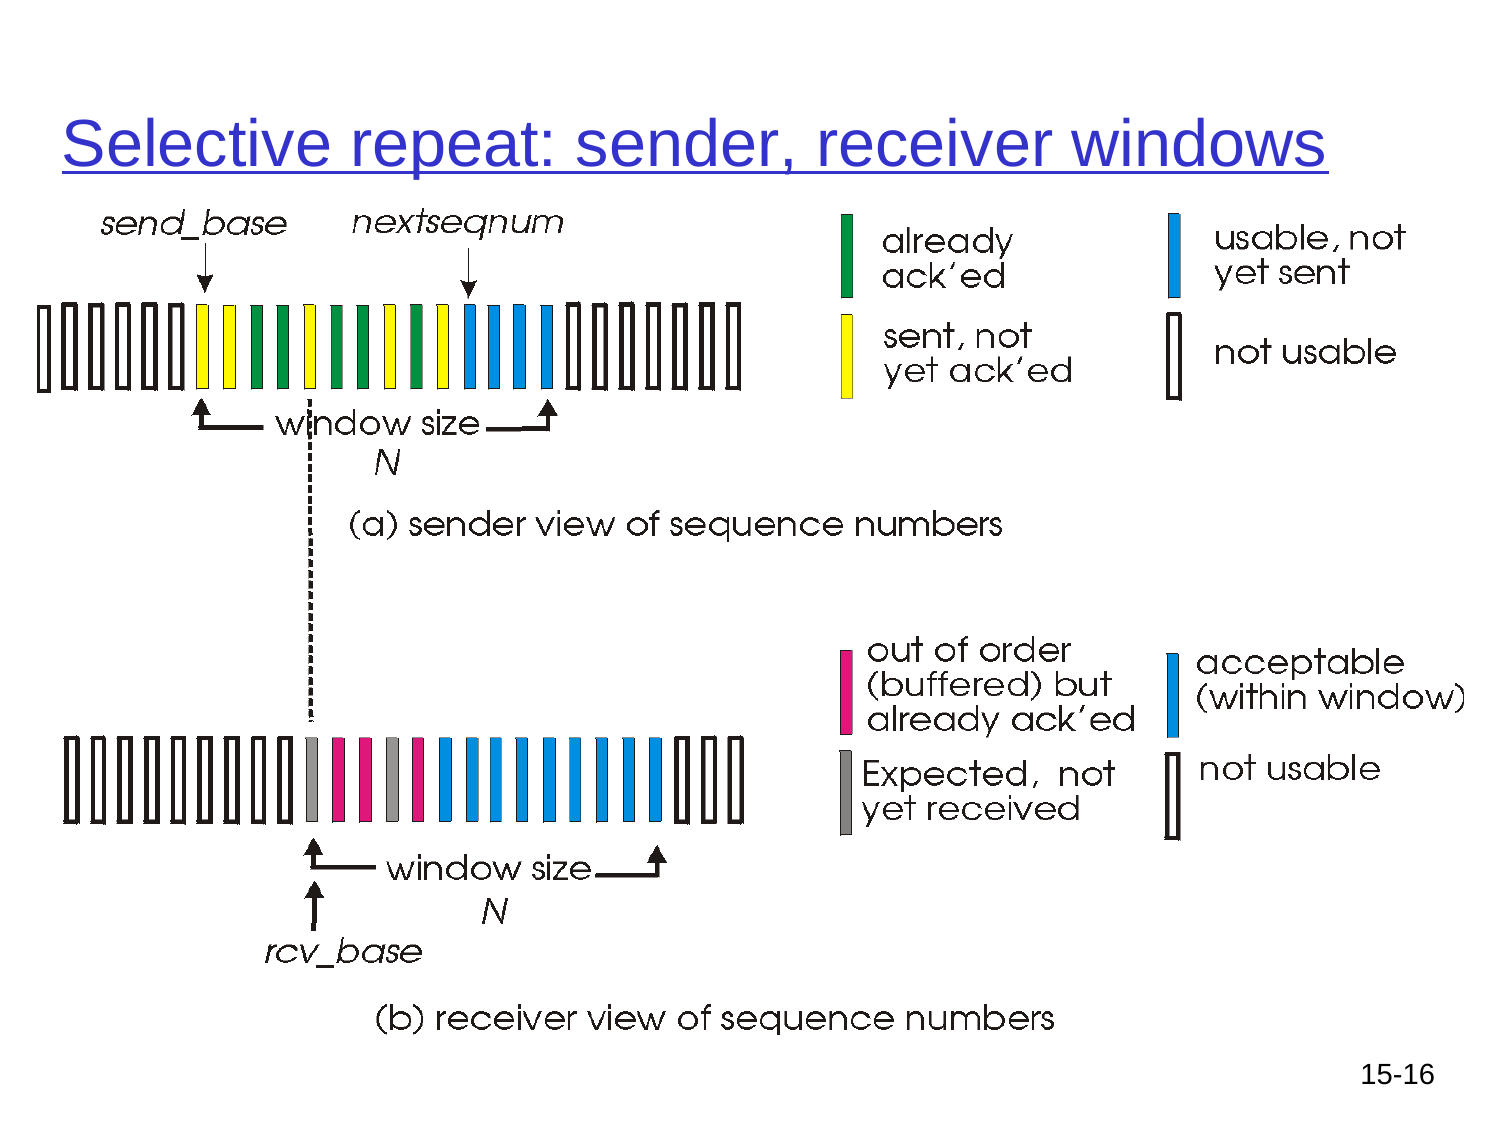

# Selective repeat: sender, receiver windows
16